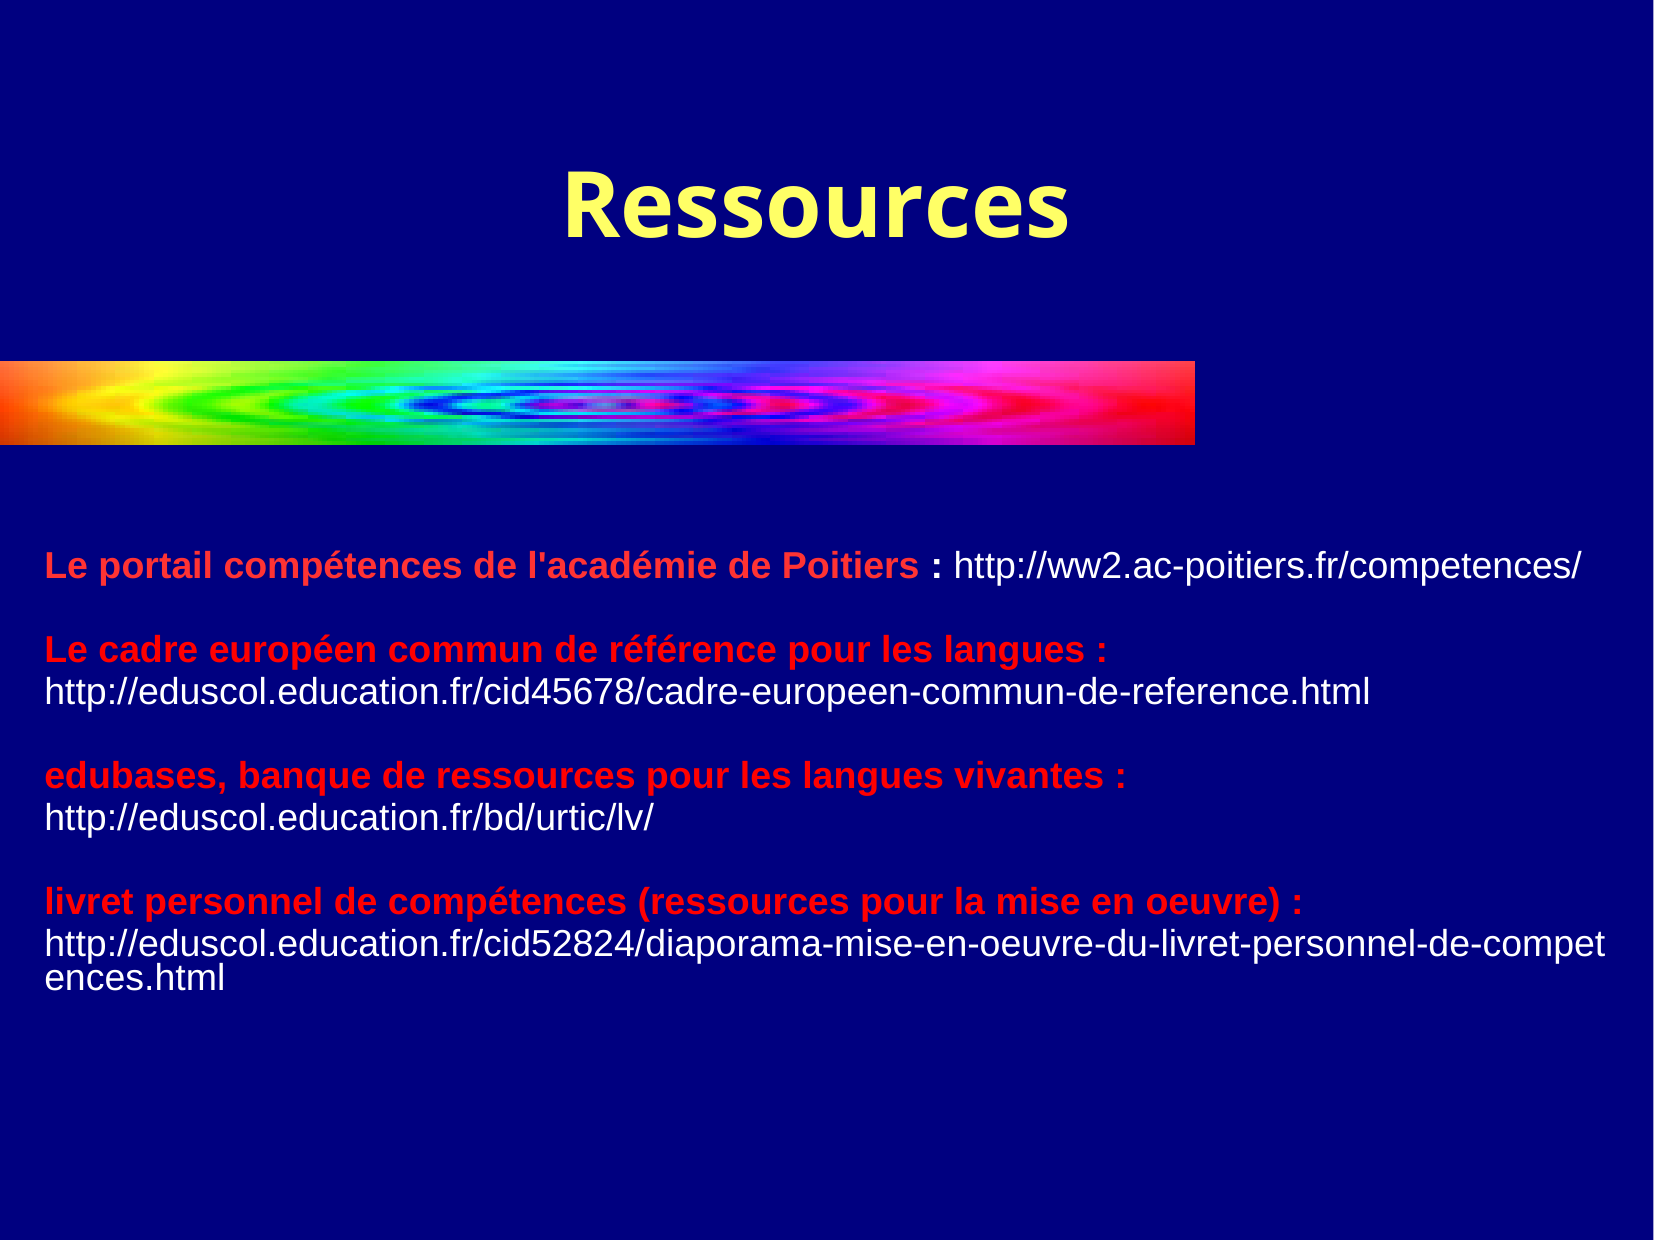

# Ressources
Le portail compétences de l'académie de Poitiers : http://ww2.ac-poitiers.fr/competences/
Le cadre européen commun de référence pour les langues : http://eduscol.education.fr/cid45678/cadre-europeen-commun-de-reference.html
edubases, banque de ressources pour les langues vivantes : http://eduscol.education.fr/bd/urtic/lv/
livret personnel de compétences (ressources pour la mise en oeuvre) : http://eduscol.education.fr/cid52824/diaporama-mise-en-oeuvre-du-livret-personnel-de-competences.html